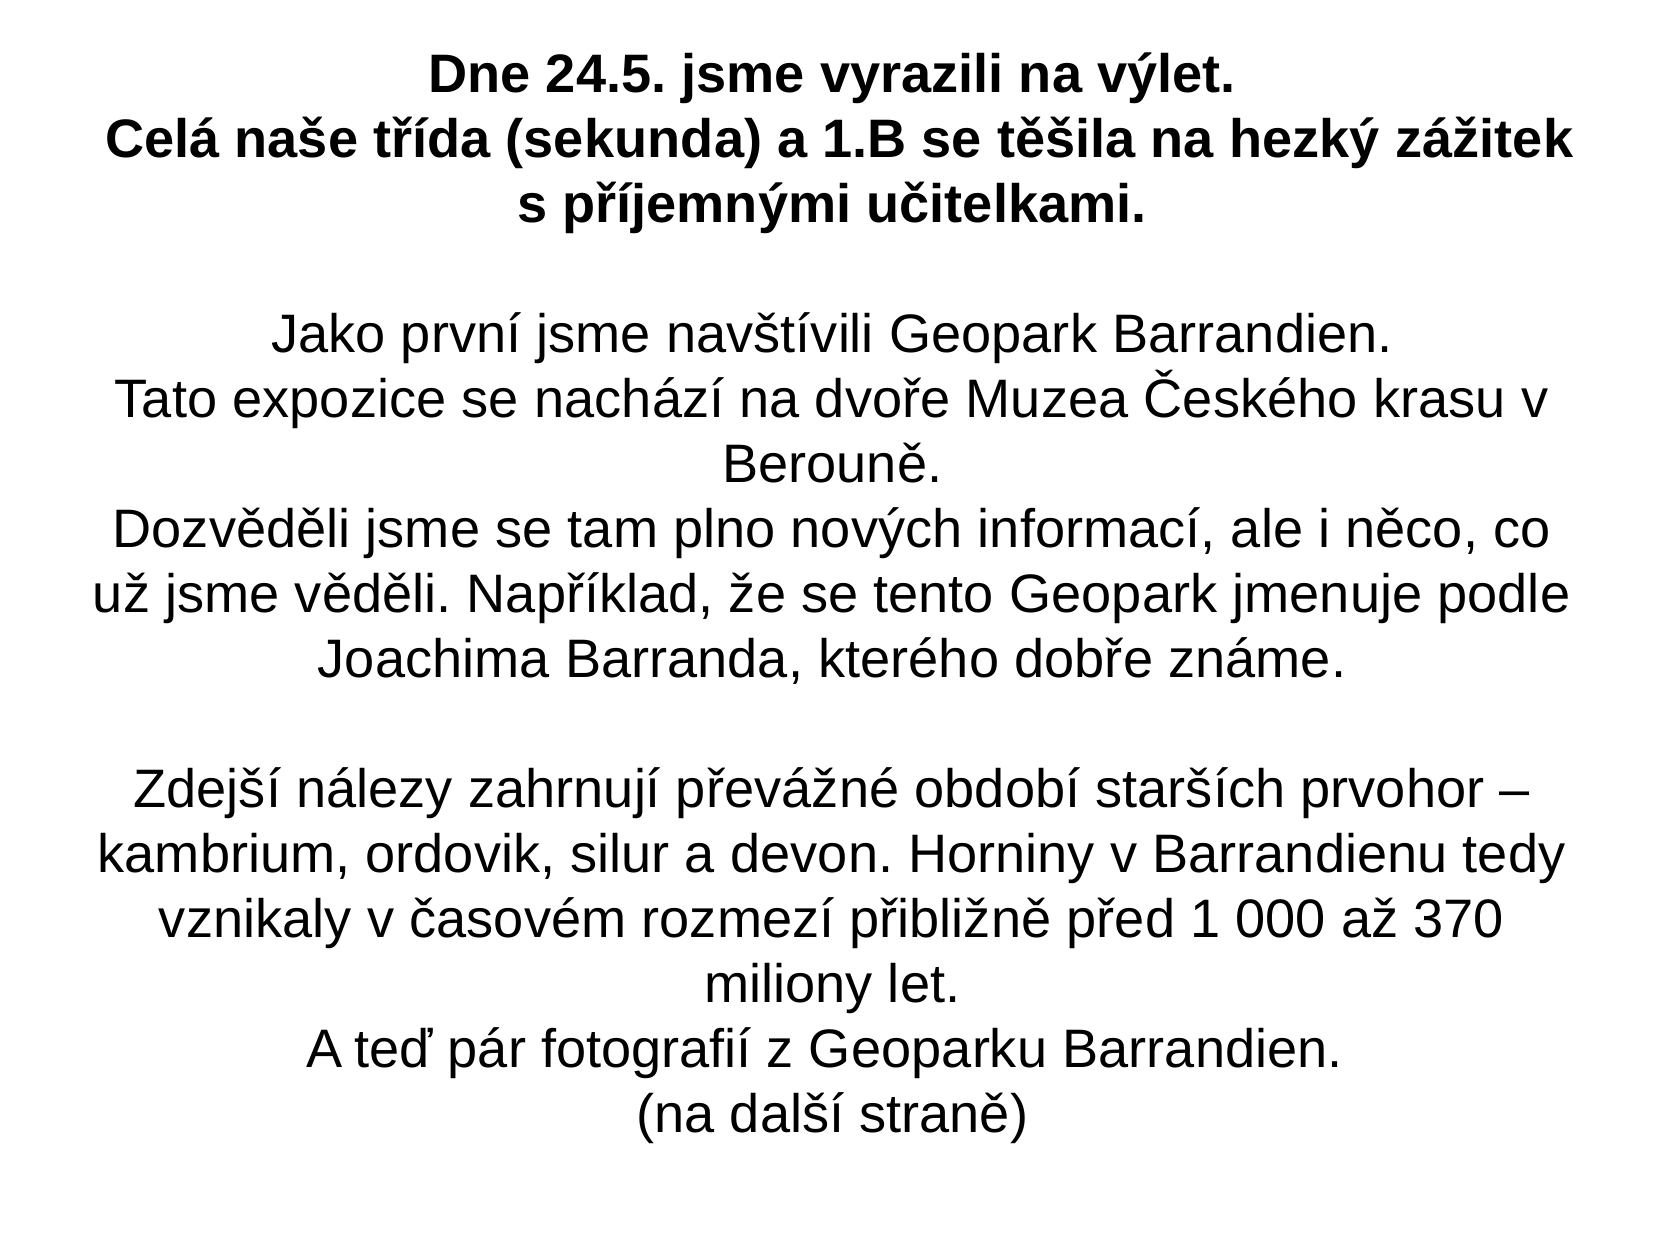

# Dne 24.5. jsme vyrazili na výlet. Celá naše třída (sekunda) a 1.B se těšila na hezký zážitek s příjemnými učitelkami. Jako první jsme navštívili Geopark Barrandien. Tato expozice se nachází na dvoře Muzea Českého krasu v Berouně. Dozvěděli jsme se tam plno nových informací, ale i něco, co už jsme věděli. Například, že se tento Geopark jmenuje podle Joachima Barranda, kterého dobře známe. Zdejší nálezy zahrnují převážné období starších prvohor – kambrium, ordovik, silur a devon. Horniny v Barrandienu tedy vznikaly v časovém rozmezí přibližně před 1 000 až 370 miliony let. A teď pár fotografií z Geoparku Barrandien. (na další straně)